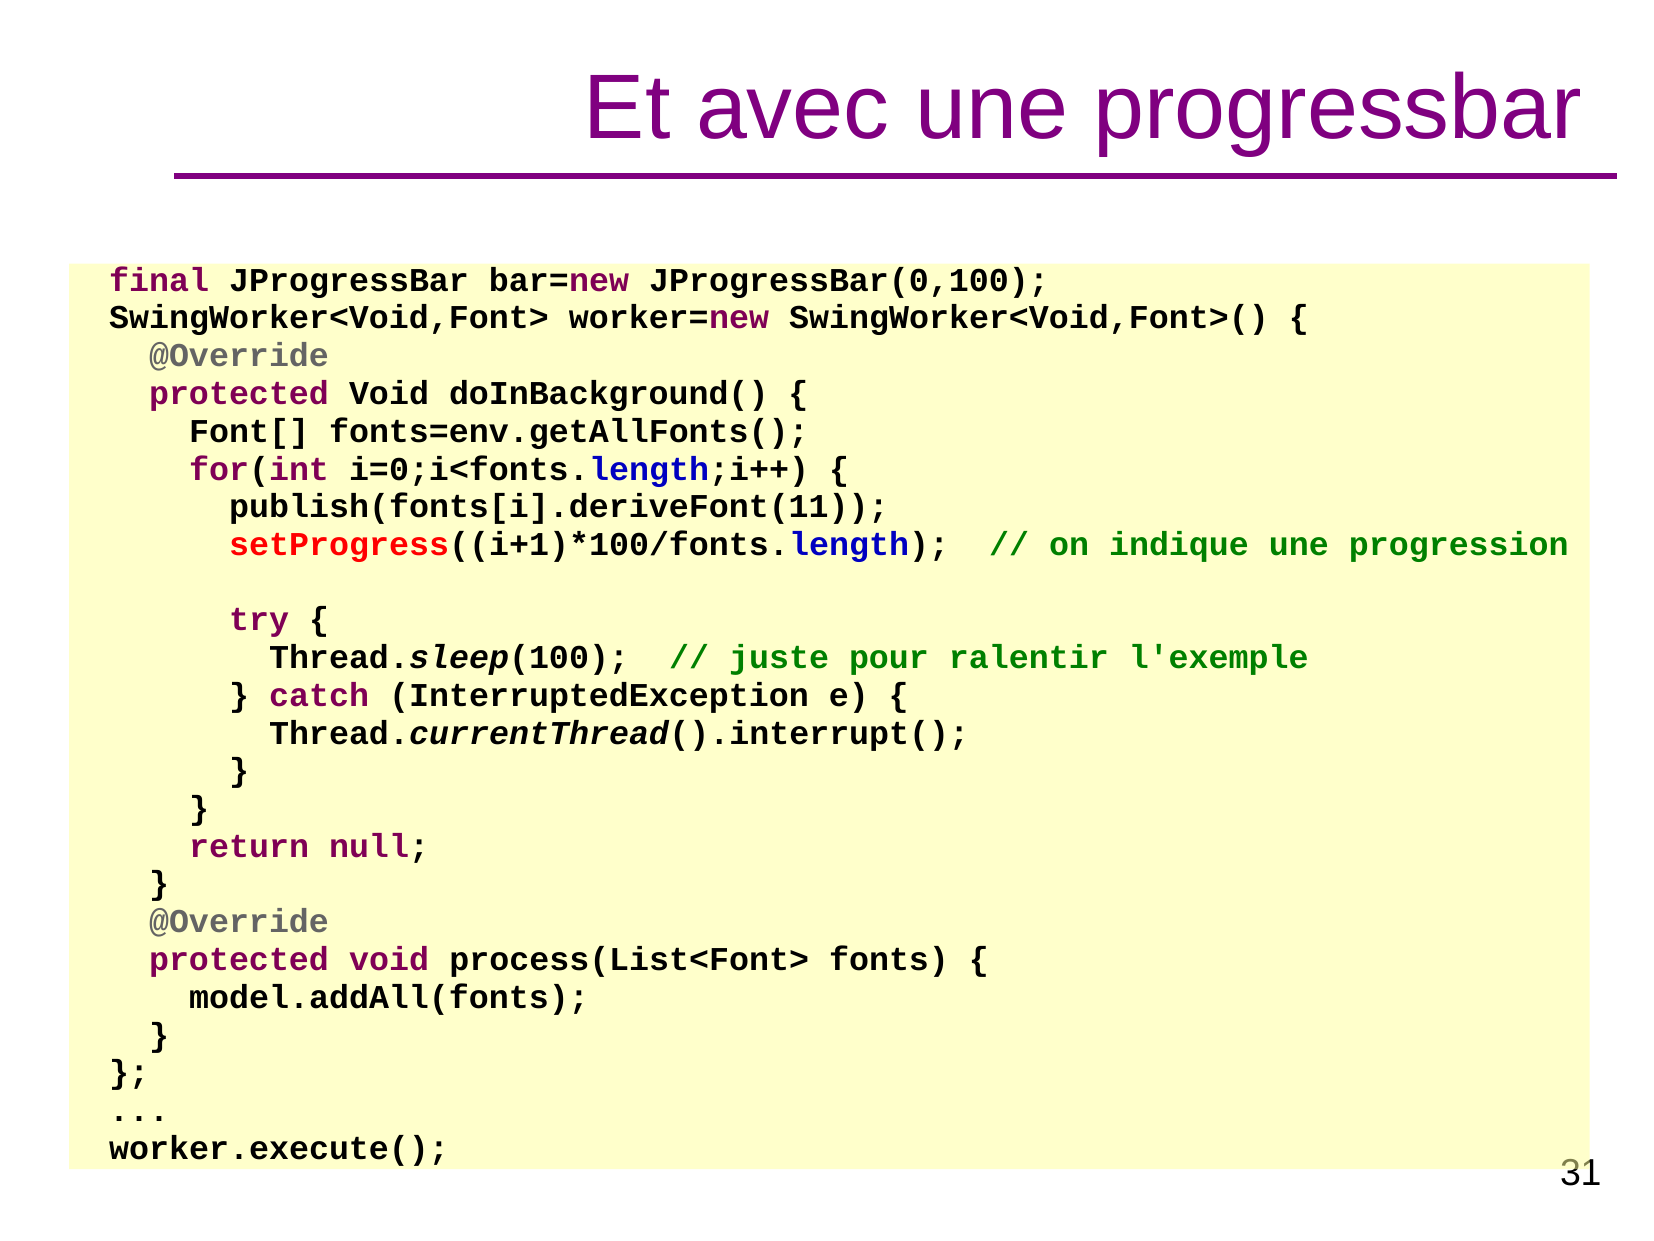

# Et avec une progressbar
 final JProgressBar bar=new JProgressBar(0,100);
 SwingWorker<Void,Font> worker=new SwingWorker<Void,Font>() {
 @Override
 protected Void doInBackground() {
 Font[] fonts=env.getAllFonts();
 for(int i=0;i<fonts.length;i++) {
 publish(fonts[i].deriveFont(11));
 setProgress((i+1)*100/fonts.length); // on indique une progression
 try {
 Thread.sleep(100); // juste pour ralentir l'exemple
 } catch (InterruptedException e) {
 Thread.currentThread().interrupt();
 }
 }
 return null;
 }
 @Override
 protected void process(List<Font> fonts) {
 model.addAll(fonts);
 }
 };
 ...
 worker.execute();